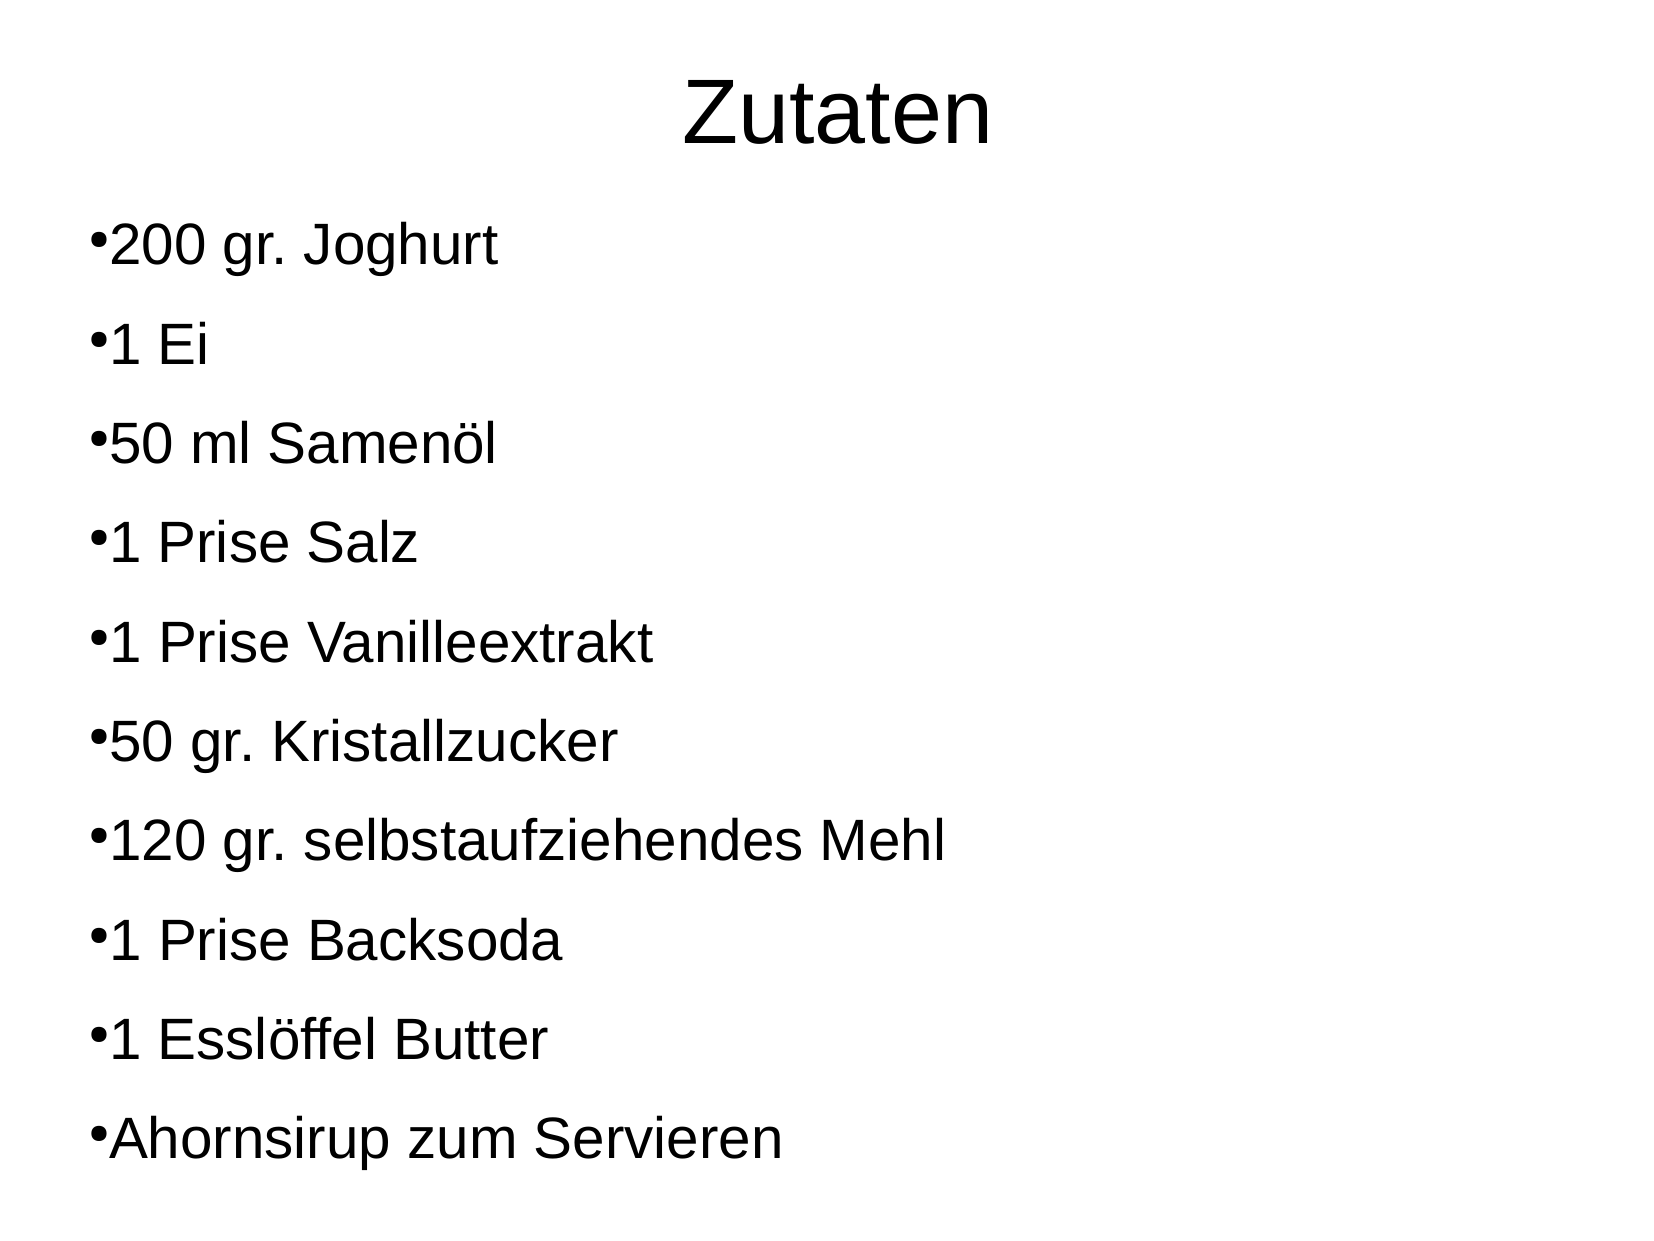

# Zutaten
200 gr. Joghurt
1 Ei
50 ml Samenöl
1 Prise Salz
1 Prise Vanilleextrakt
50 gr. Kristallzucker
120 gr. selbstaufziehendes Mehl
1 Prise Backsoda
1 Esslöffel Butter
Ahornsirup zum Servieren